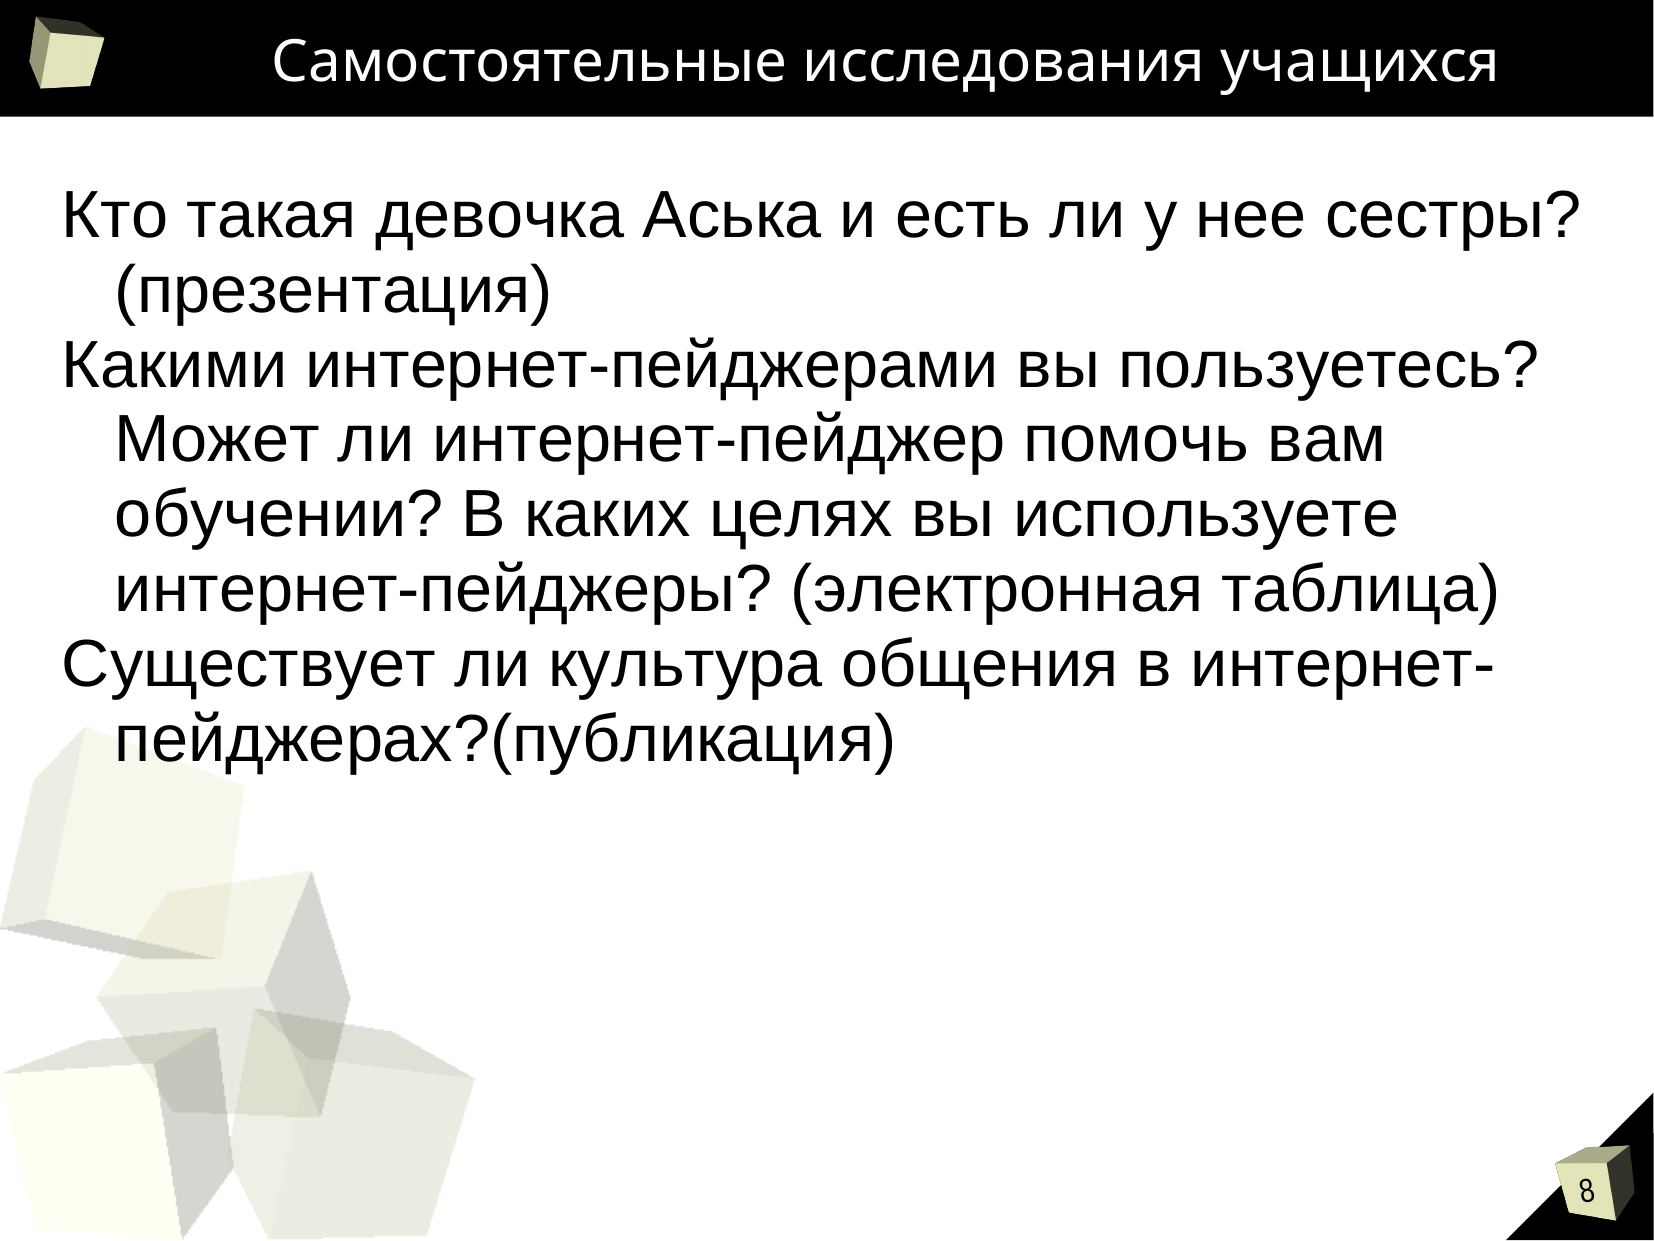

# Самостоятельные исследования учащихся
Кто такая девочка Аська и есть ли у нее сестры?(презентация)
Какими интернет-пейджерами вы пользуетесь? Может ли интернет-пейджер помочь вам обучении? В каких целях вы используете интернет-пейджеры? (электронная таблица)
Существует ли культура общения в интернет-пейджерах?(публикация)